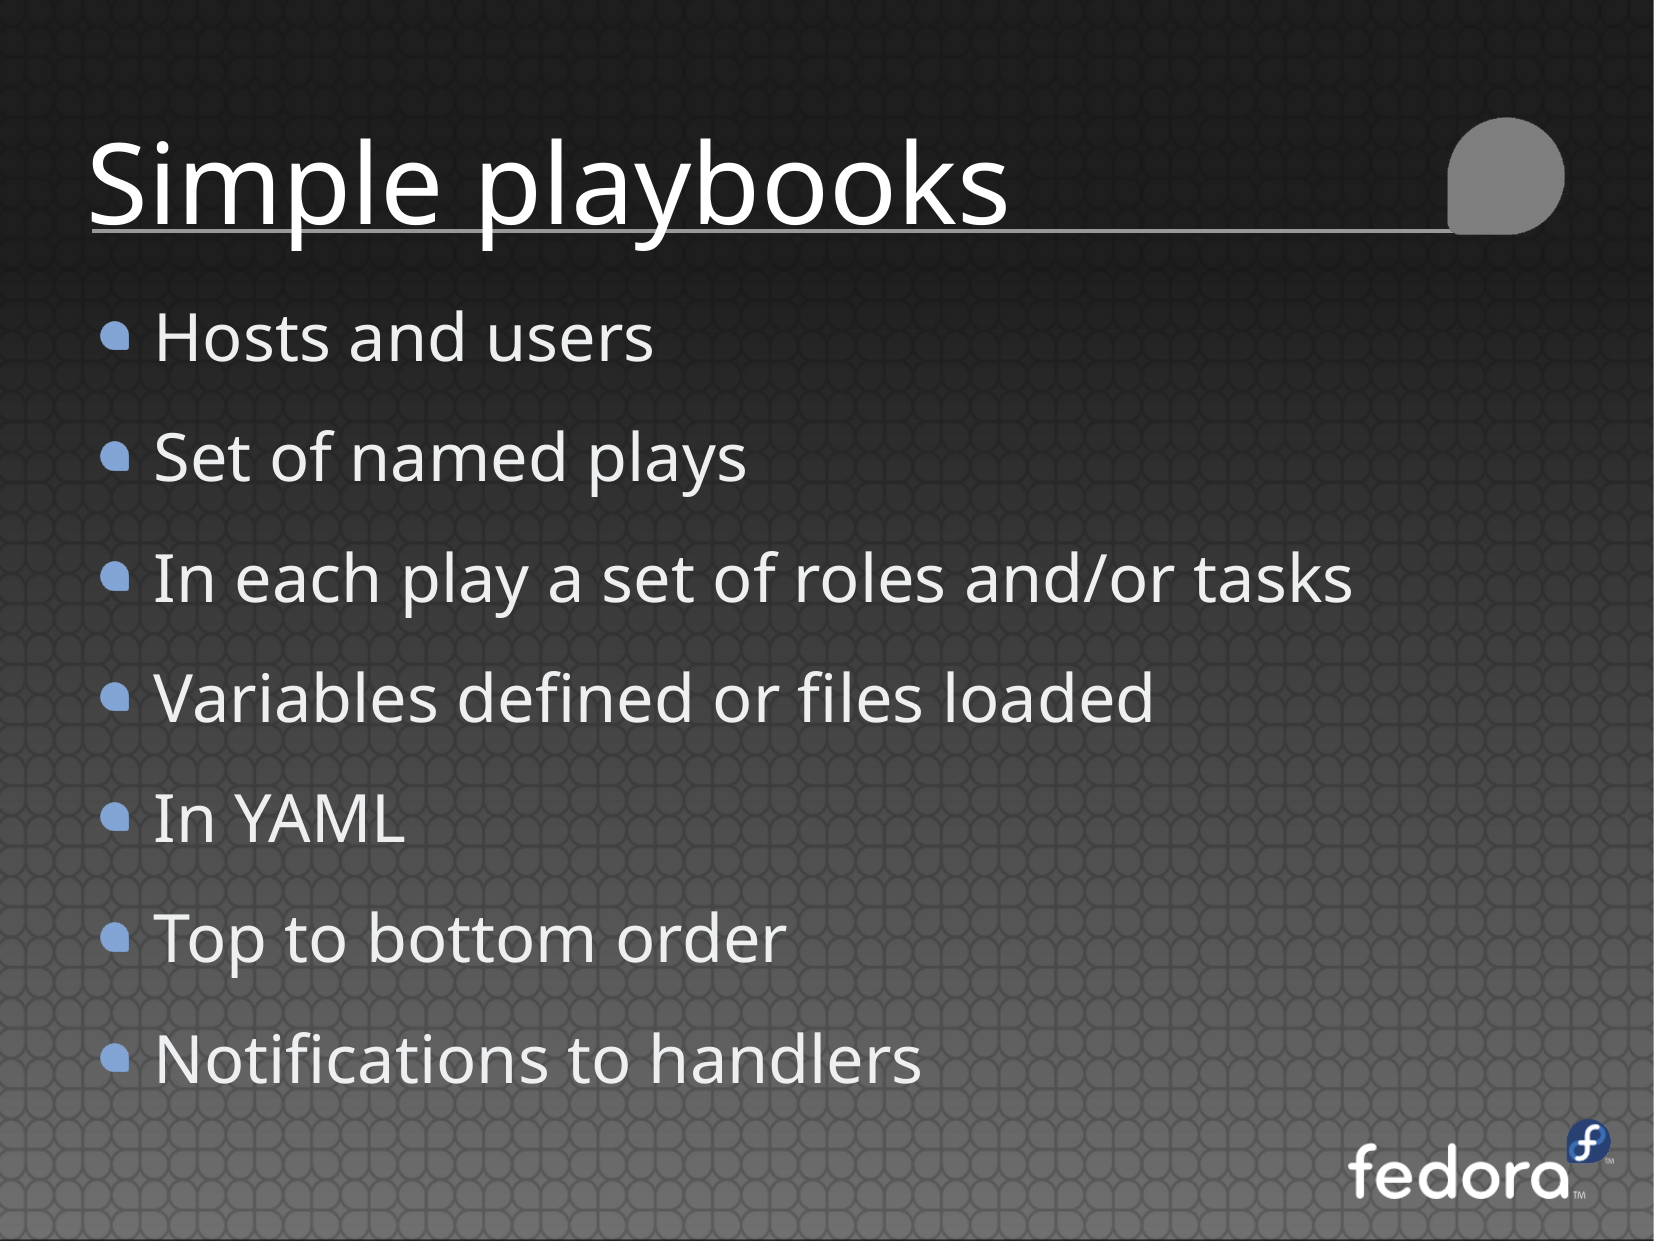

# Simple playbooks
Hosts and users
Set of named plays
In each play a set of roles and/or tasks
Variables defined or files loaded
In YAML
Top to bottom order
Notifications to handlers